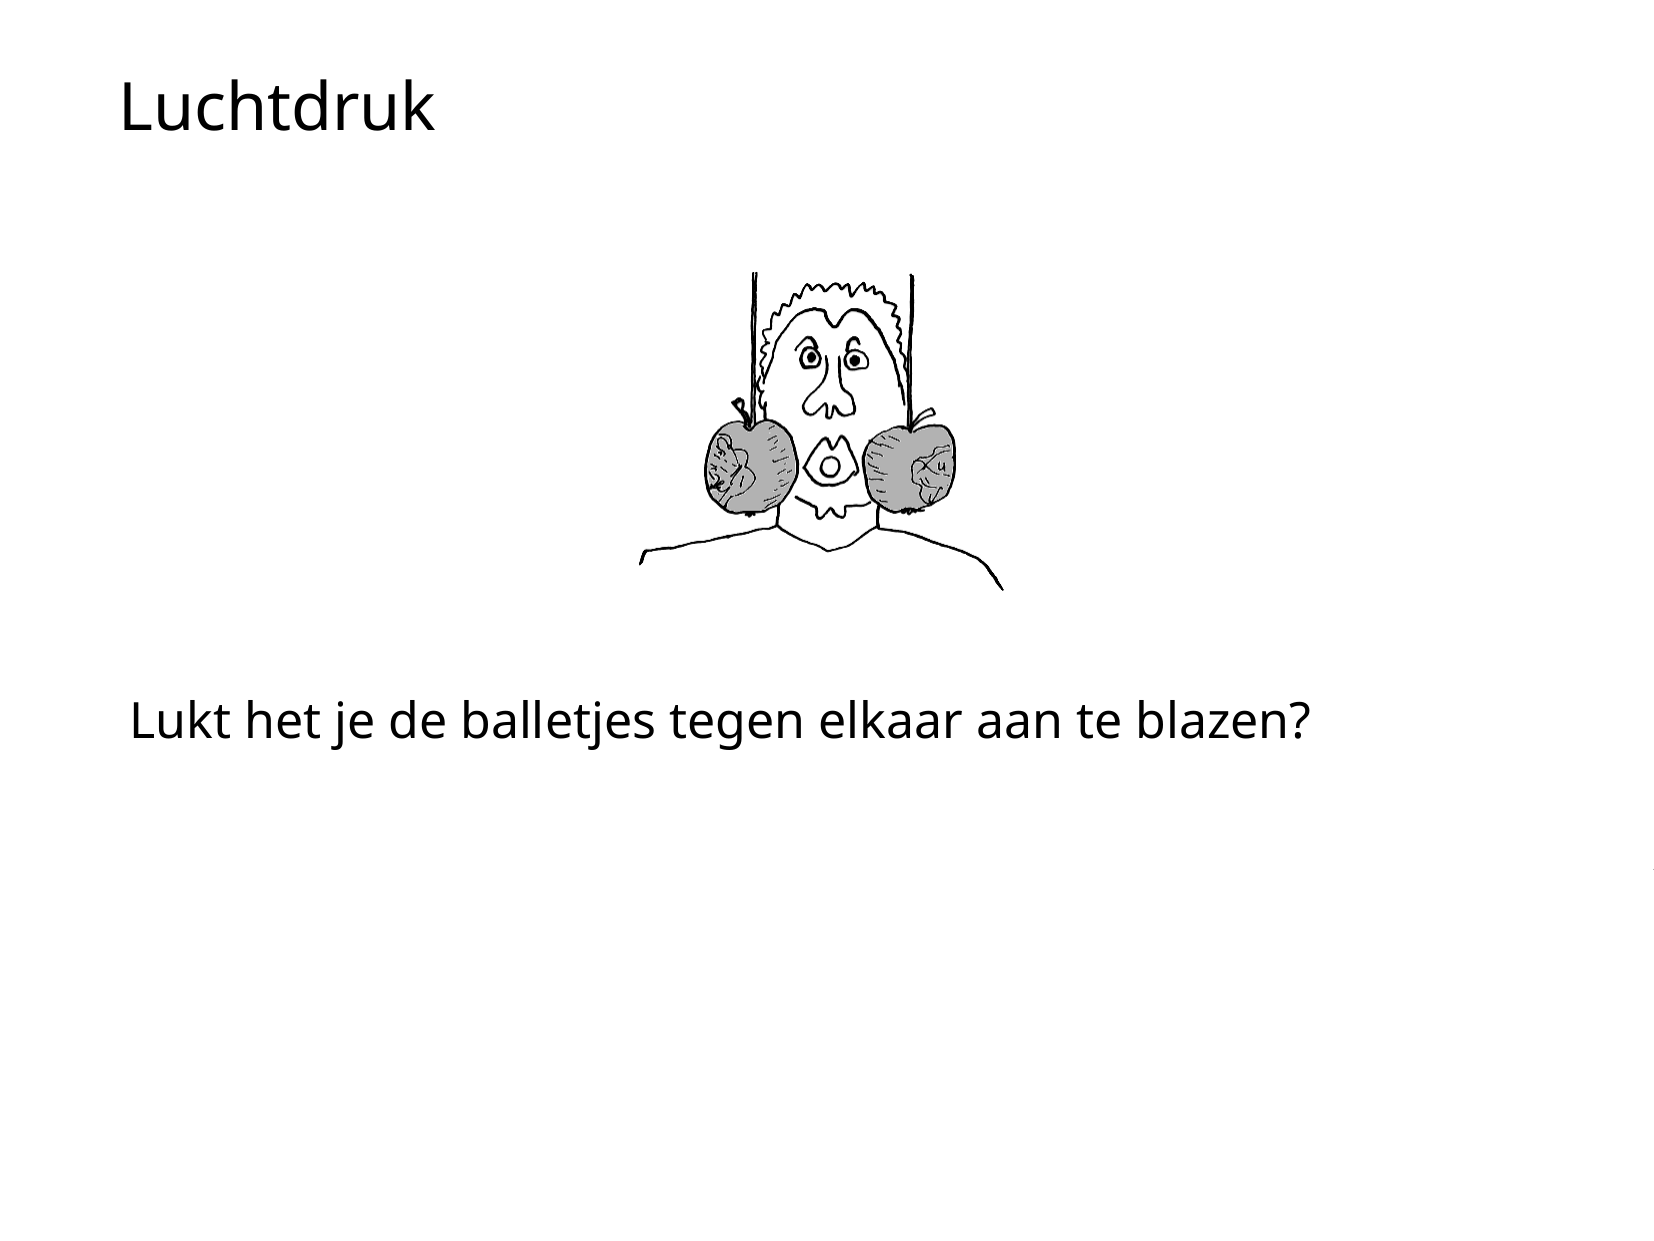

Luchtdruk
Lukt het je de balletjes tegen elkaar aan te blazen?
A – Ja
B – Nee.